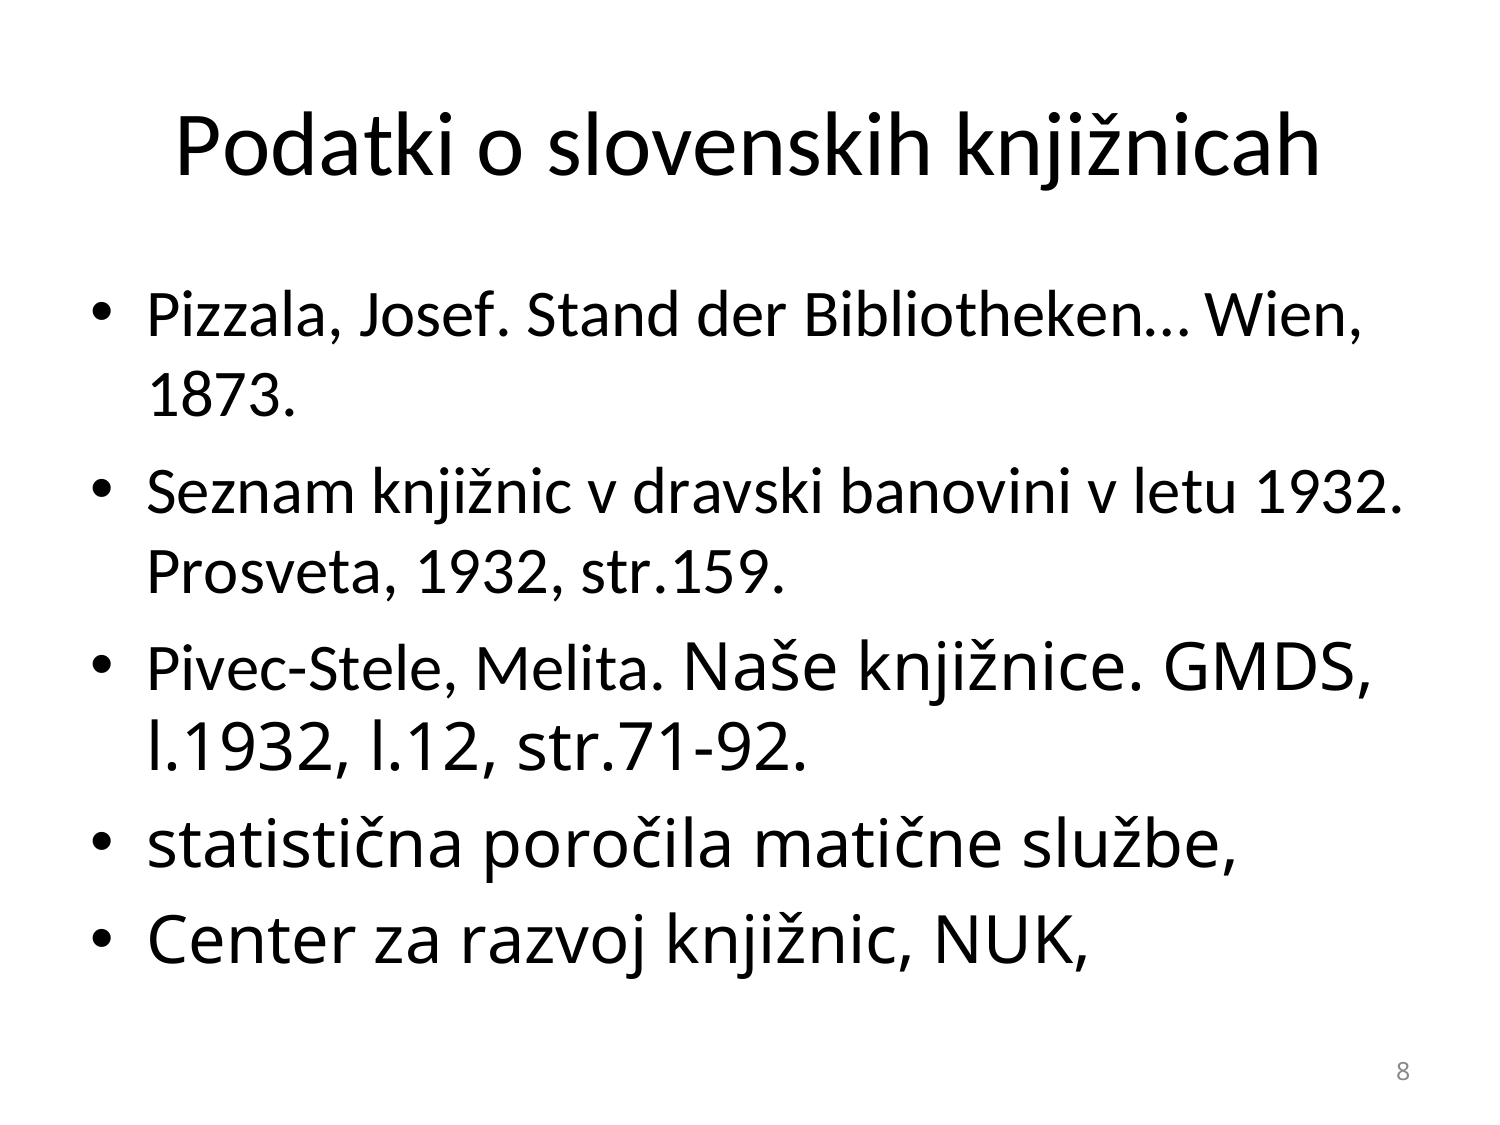

# Podatki o slovenskih knjižnicah
Pizzala, Josef. Stand der Bibliotheken… Wien, 1873.
Seznam knjižnic v dravski banovini v letu 1932. Prosveta, 1932, str.159.
Pivec-Stele, Melita. Naše knjižnice. GMDS, l.1932, l.12, str.71-92.
statistična poročila matične službe,
Center za razvoj knjižnic, NUK,